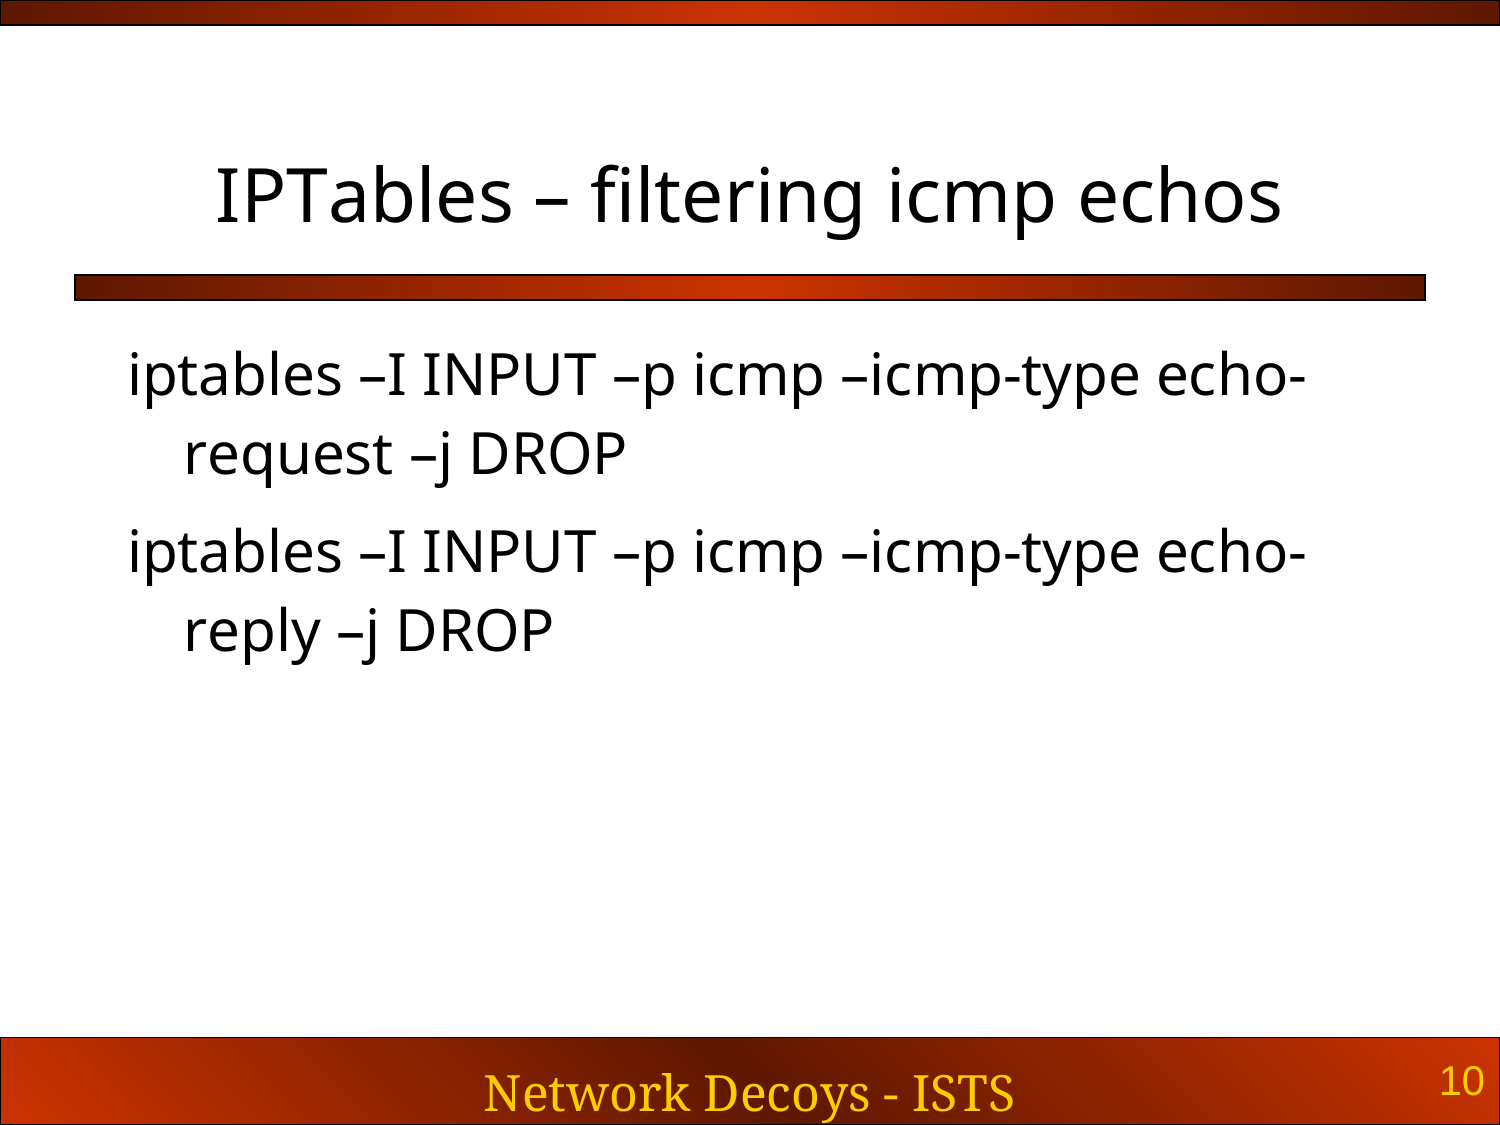

# IPTables – filtering icmp echos
iptables –I INPUT –p icmp –icmp-type echo-request –j DROP
iptables –I INPUT –p icmp –icmp-type echo-reply –j DROP